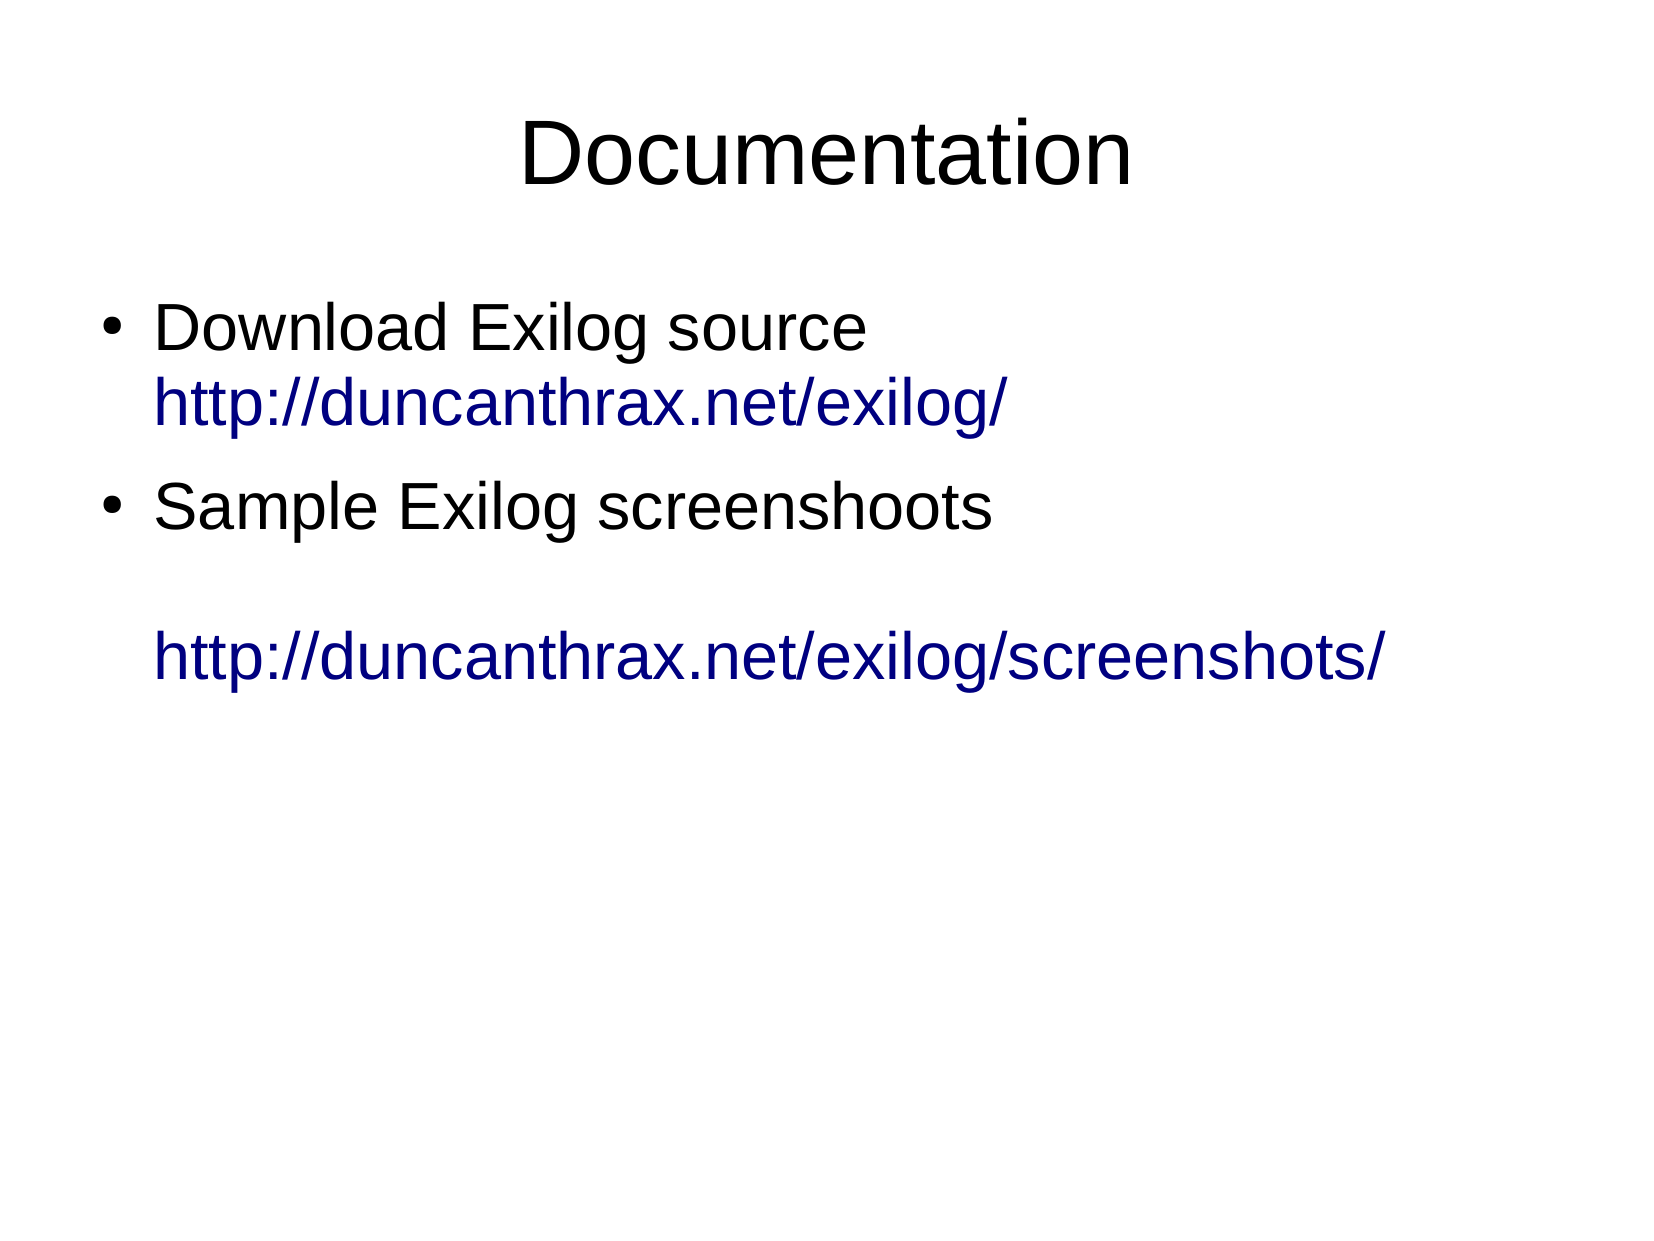

# Documentation
Download Exilog source http://duncanthrax.net/exilog/
Sample Exilog screenshoots 										http://duncanthrax.net/exilog/screenshots/